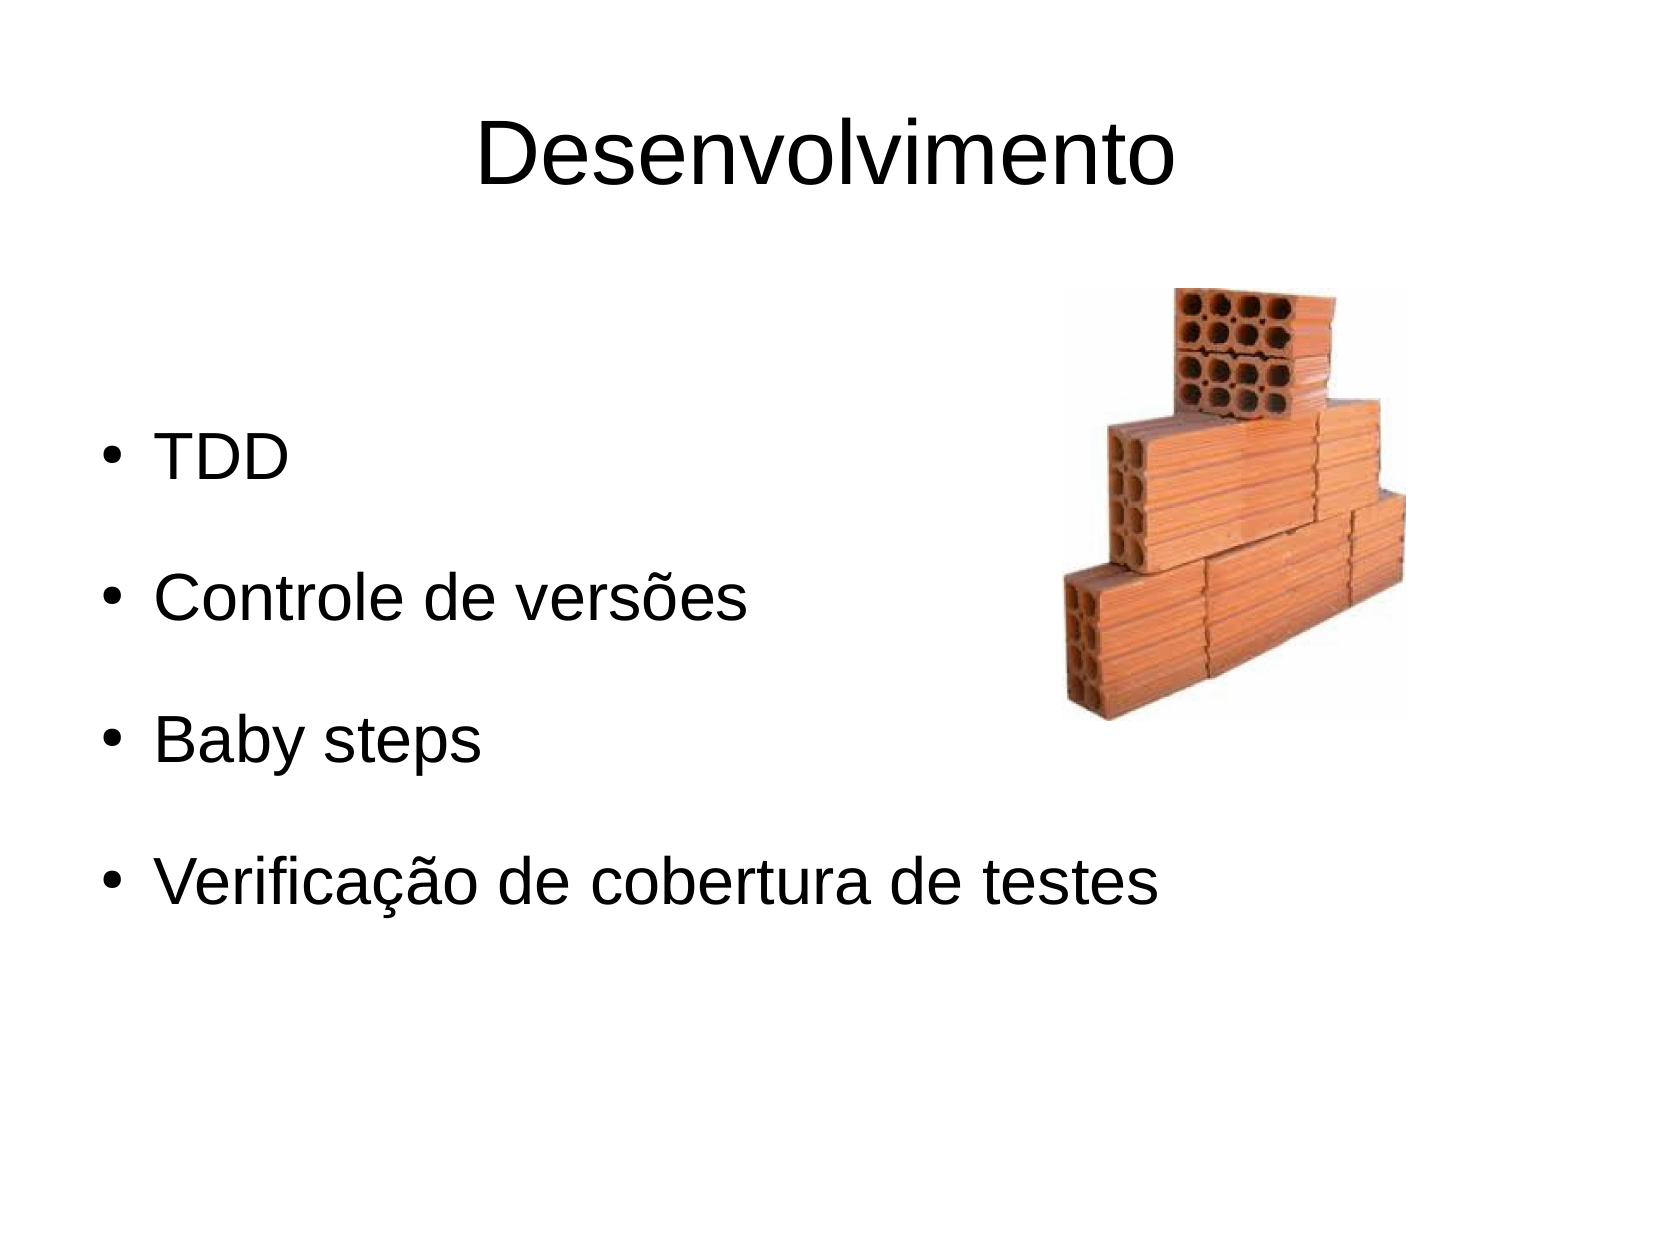

# Desenvolvimento
TDD
Controle de versões
Baby steps
Verificação de cobertura de testes